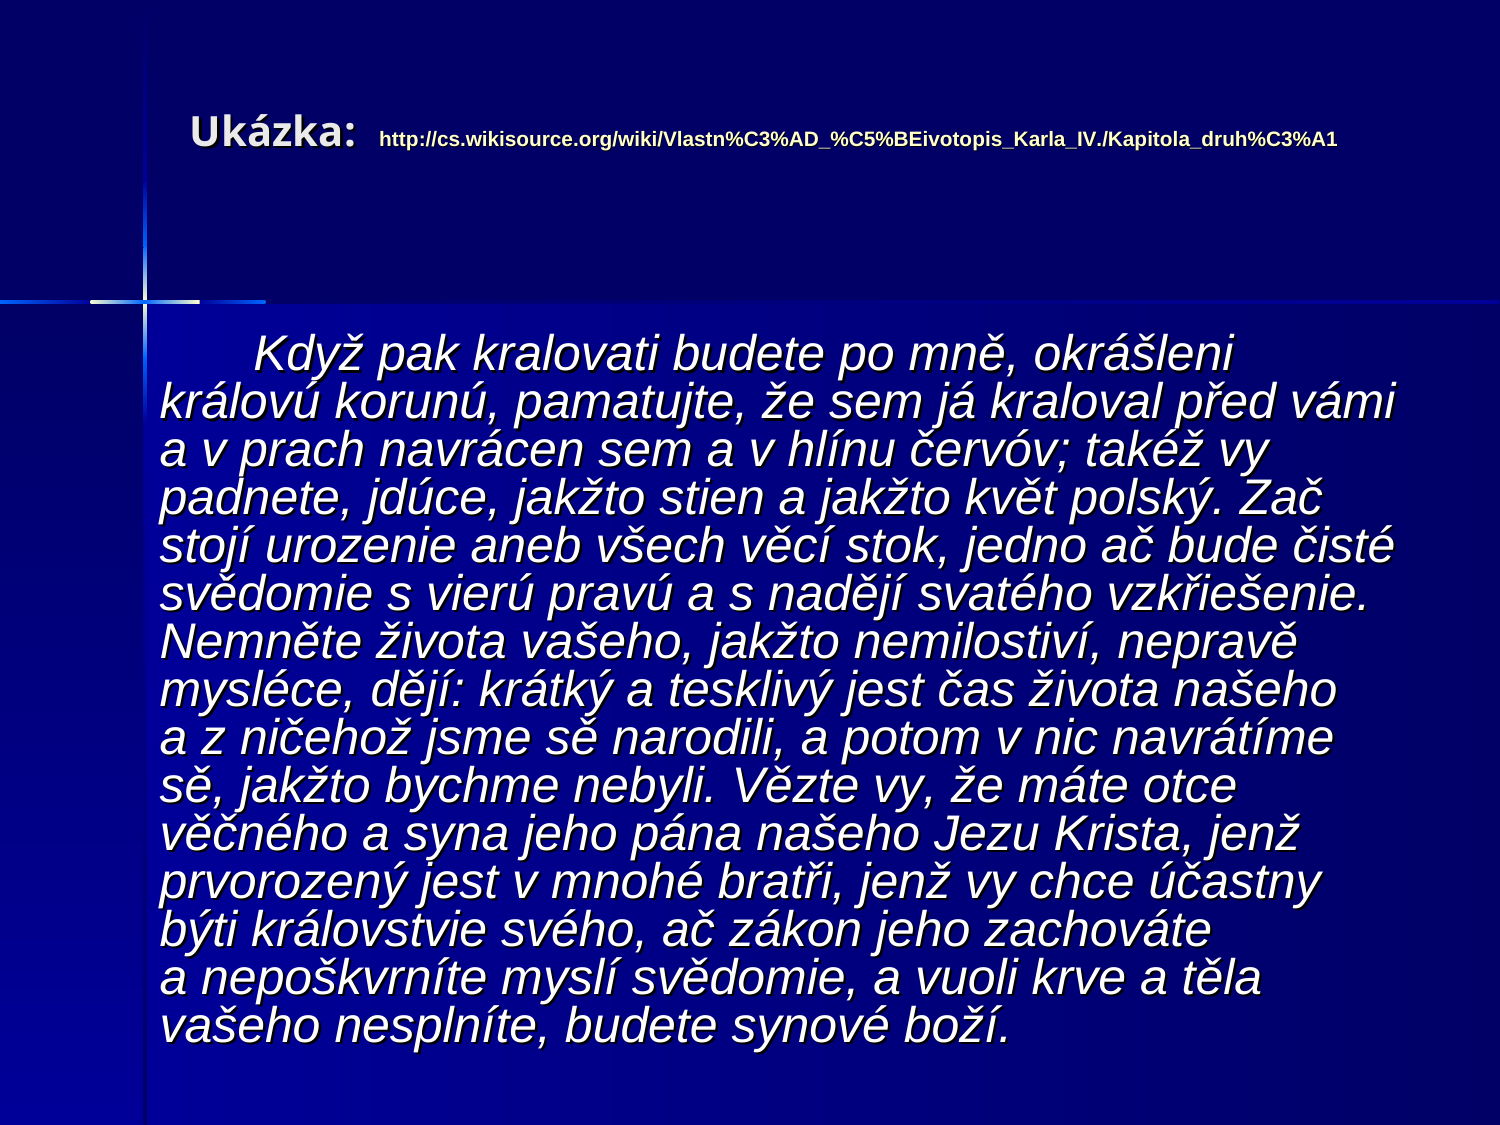

# Ukázka: http://cs.wikisource.org/wiki/Vlastn%C3%AD_%C5%BEivotopis_Karla_IV./Kapitola_druh%C3%A1
		Když pak kralovati budete po mně, okrášleni královú korunú, pamatujte, že sem já kraloval před vámi a v prach navrácen sem a v hlínu červóv; takéž vy padnete, jdúce, jakžto stien a jakžto květ polský. Zač stojí urozenie aneb všech věcí stok, jedno ač bude čisté svědomie s vierú pravú a s nadějí svatého vzkřiešenie. Nemněte života vašeho, jakžto nemilostiví, nepravě mysléce, dějí: krátký a tesklivý jest čas života našeho
a z ničehož jsme sě narodili, a potom v nic navrátíme sě, jakžto bychme nebyli. Vězte vy, že máte otce věčného a syna jeho pána našeho Jezu Krista, jenž prvorozený jest v mnohé bratři, jenž vy chce účastny býti královstvie svého, ač zákon jeho zachováte
a nepoškvrníte myslí svědomie, a vuoli krve a těla vašeho nesplníte, budete synové boží.